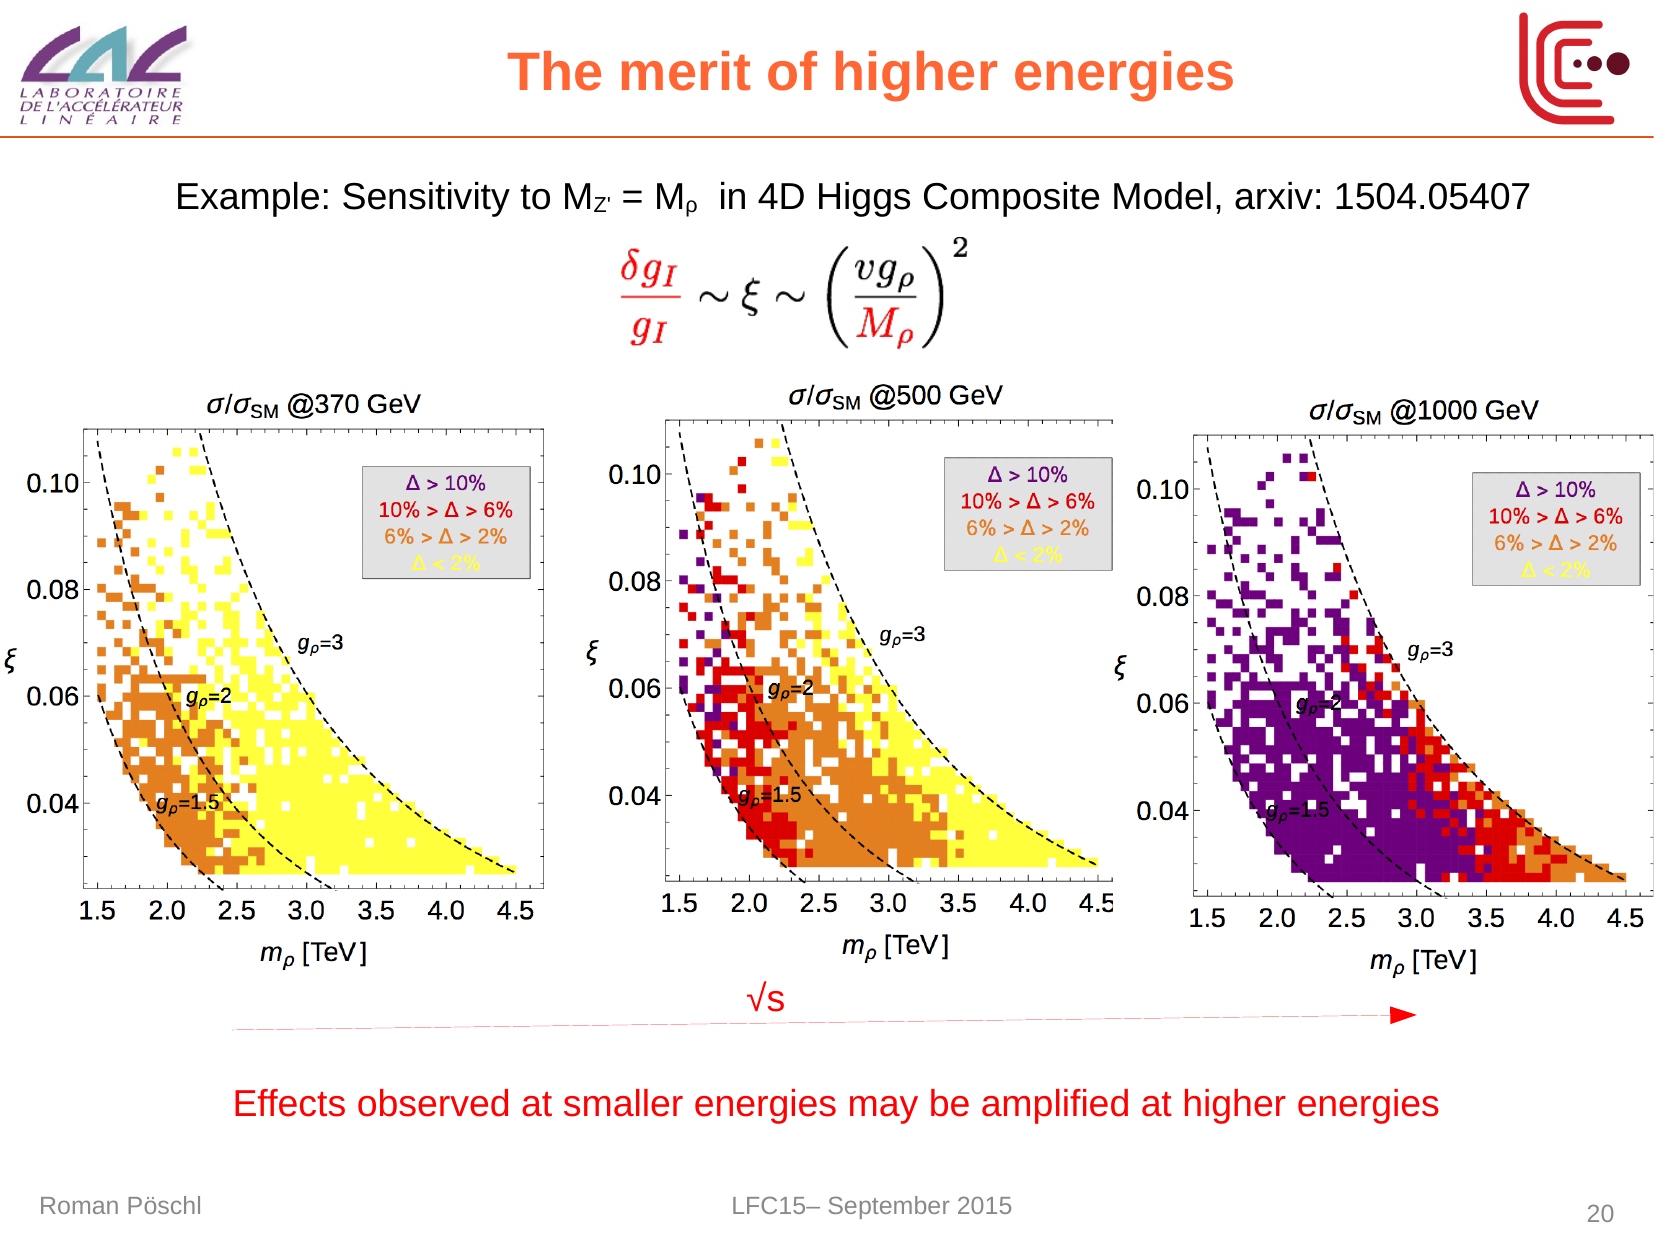

# The merit of higher energies
Example: Sensitivity to MZ' = Mρ in 4D Higgs Composite Model, arxiv: 1504.05407
√s
Effects observed at smaller energies may be amplified at higher energies